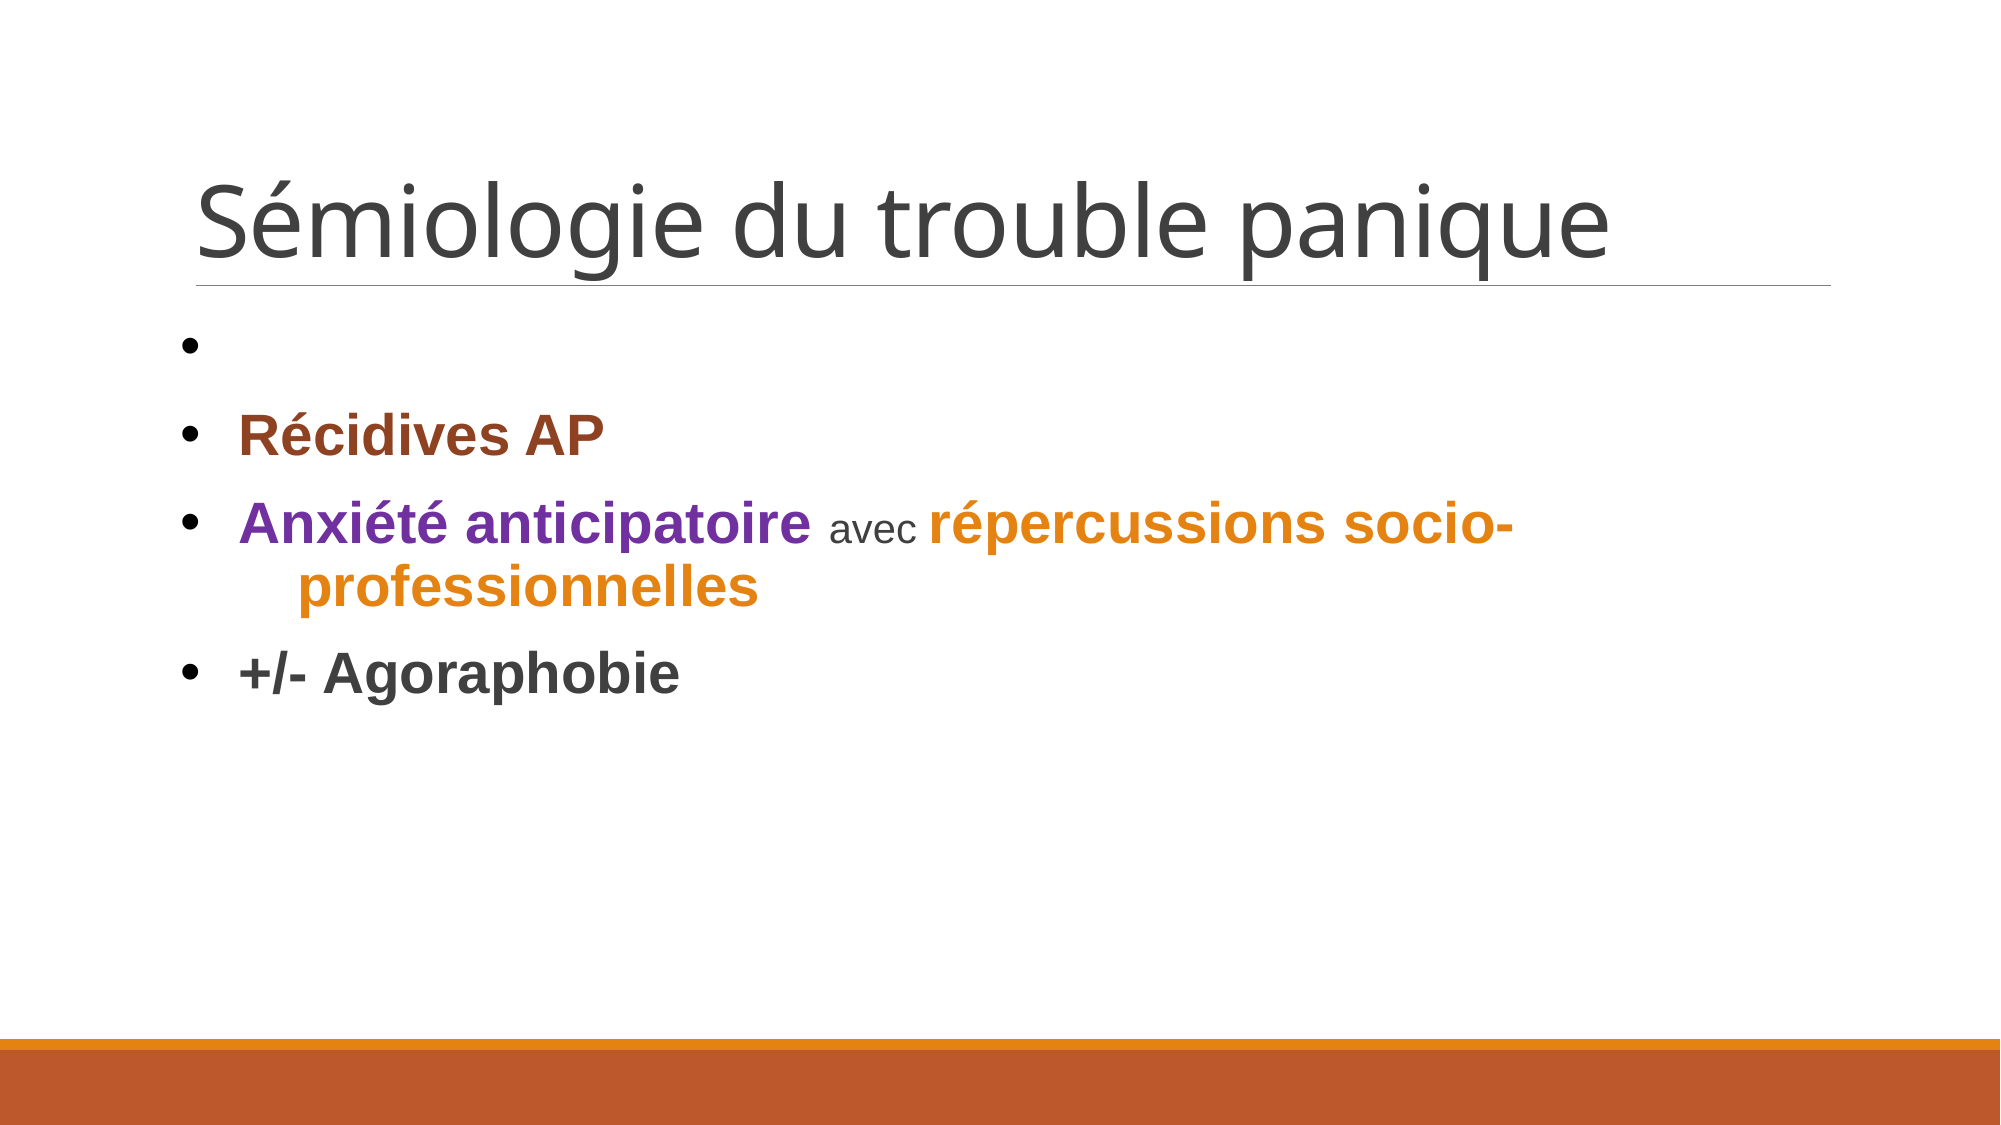

# Sémiologie du trouble panique
Récidives AP
Anxiété anticipatoire avec répercussions socio-professionnelles
+/- Agoraphobie